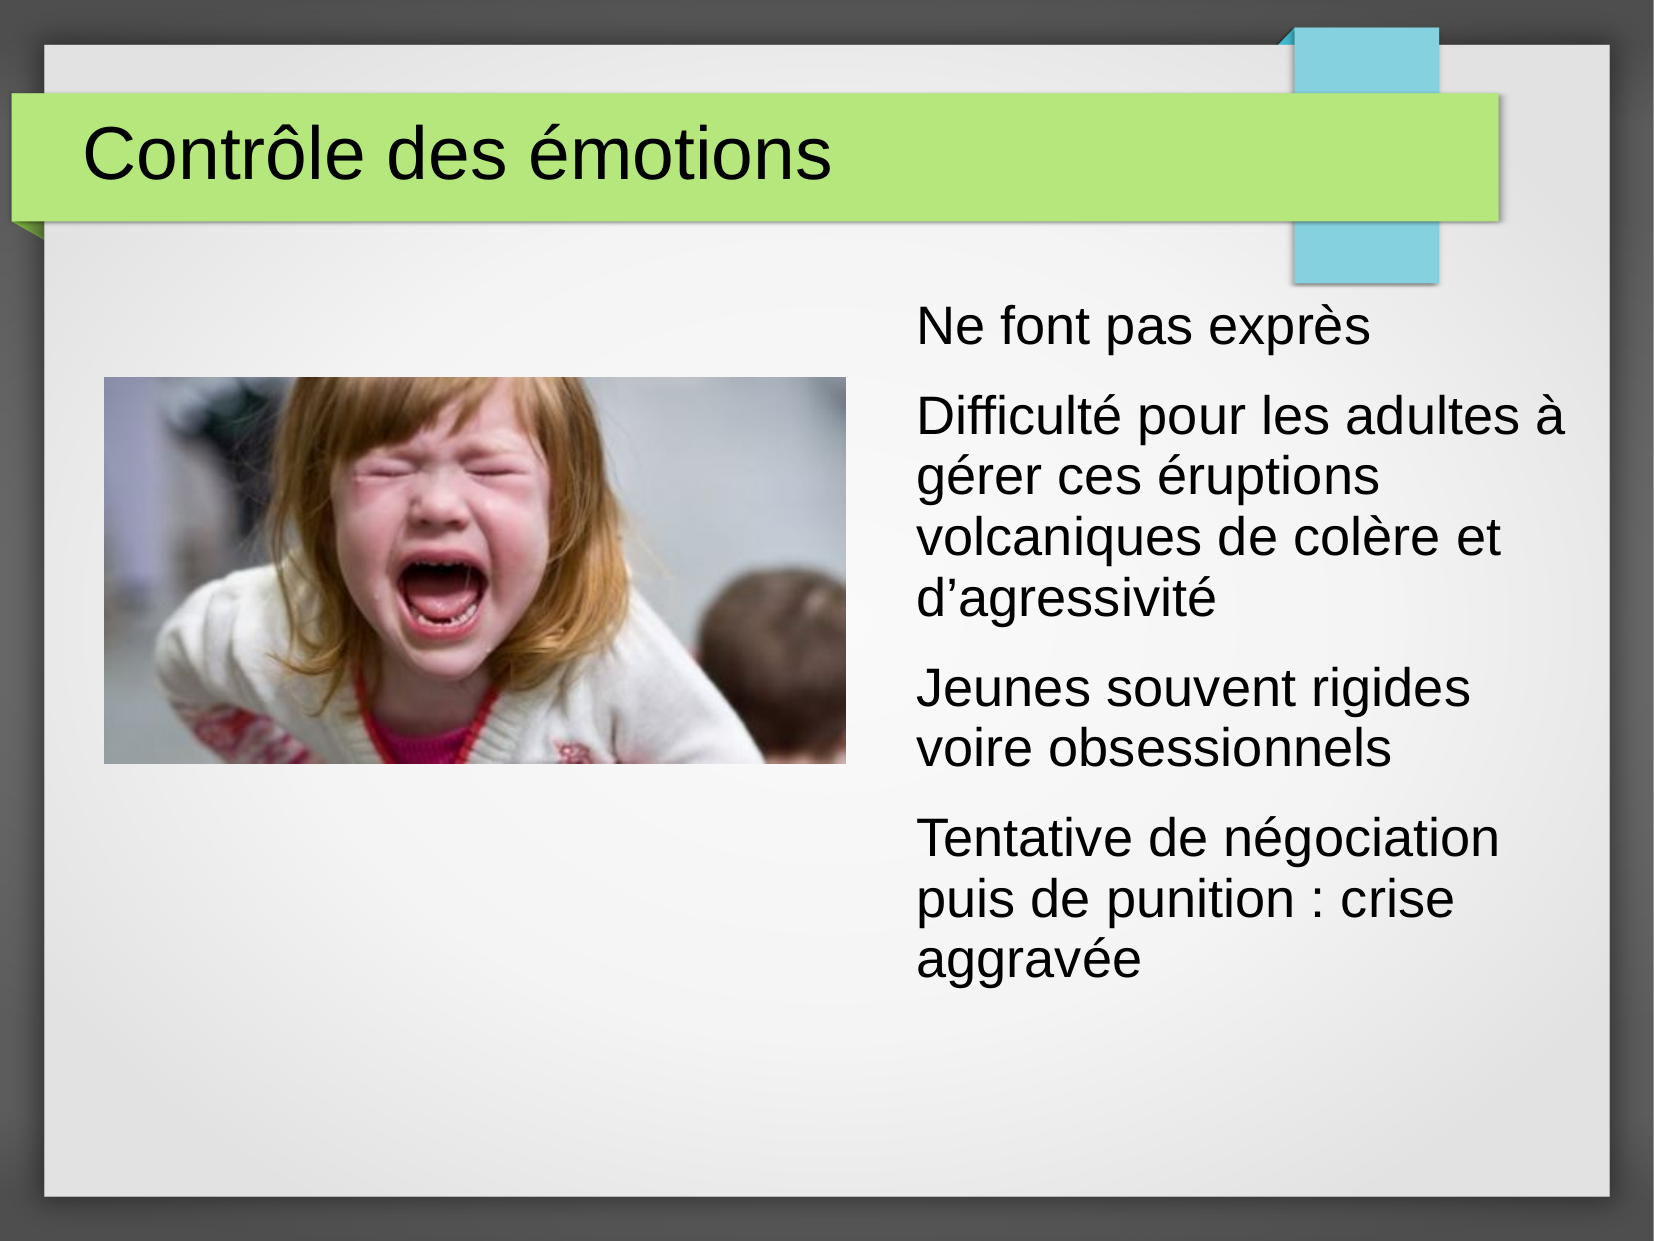

# Contrôle des émotions
Ne font pas exprès
Difficulté pour les adultes à gérer ces éruptions volcaniques de colère et d’agressivité
Jeunes souvent rigides voire obsessionnels
Tentative de négociation puis de punition : crise aggravée